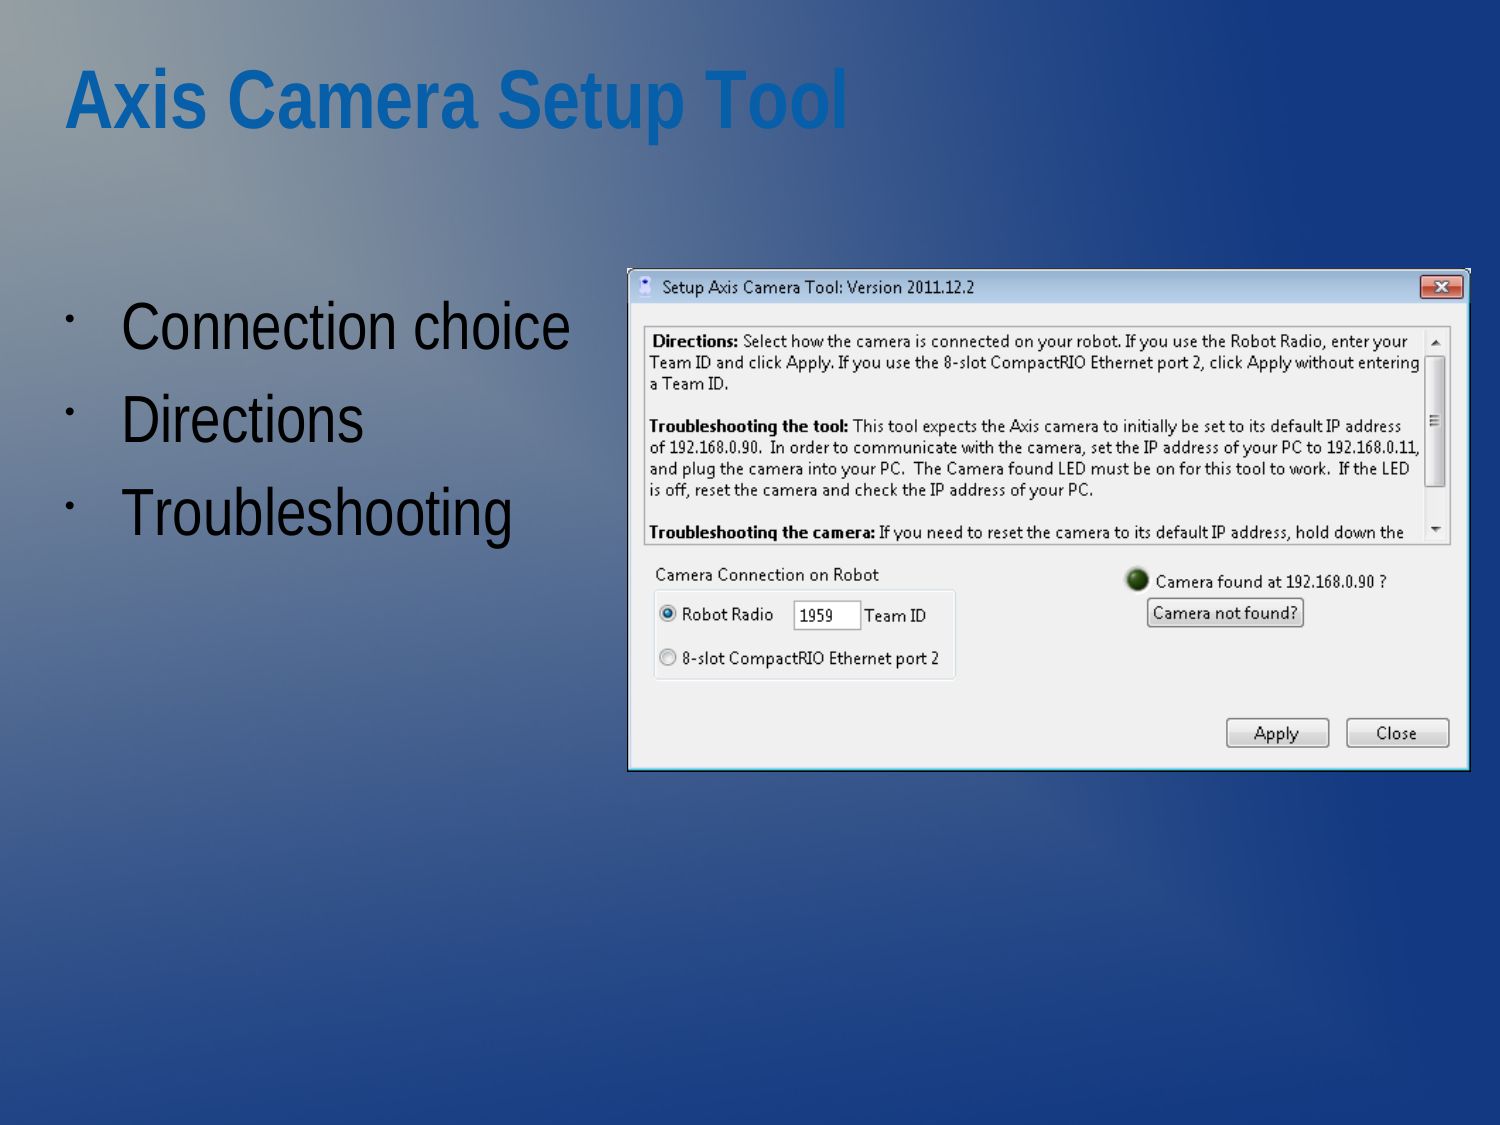

# Axis Camera Setup Tool
Connection choice
Directions
Troubleshooting